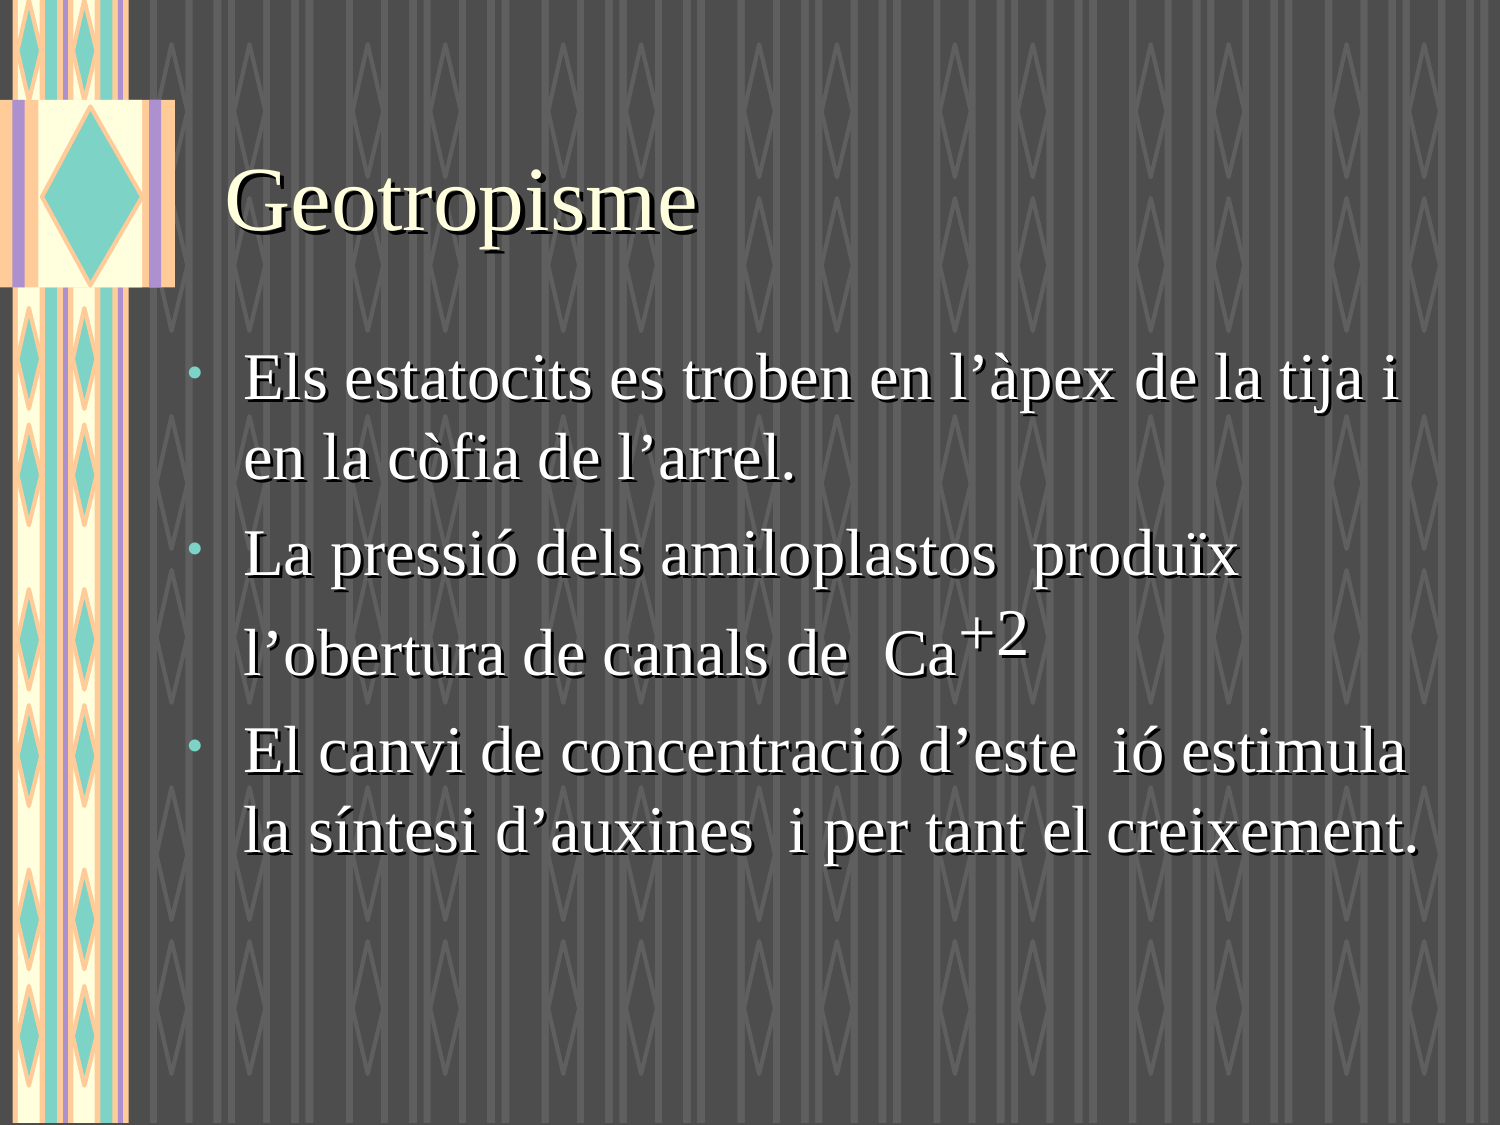

# Geotropisme
Els estatocits es troben en l’àpex de la tija i en la còfia de l’arrel.
La pressió dels amiloplastos produïx l’obertura de canals de Ca+2
El canvi de concentració d’este ió estimula la síntesi d’auxines i per tant el creixement.